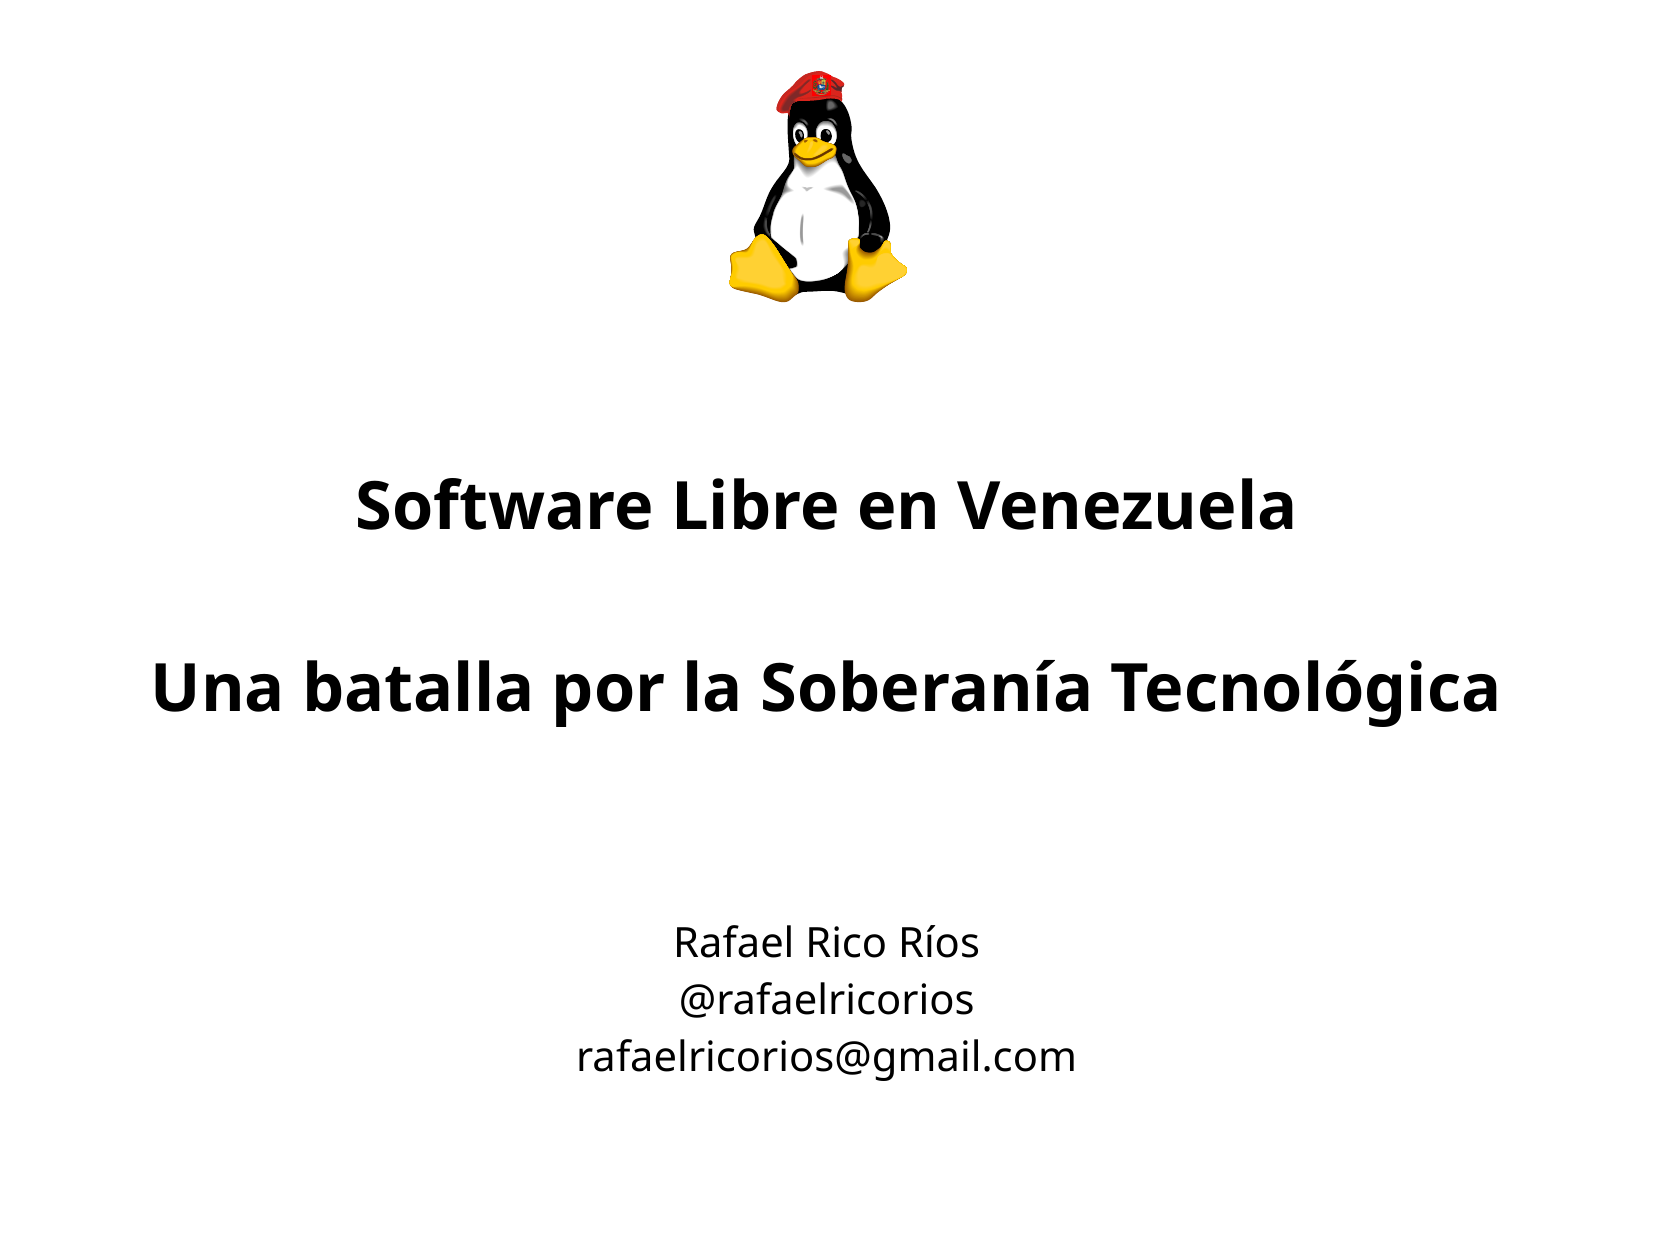

Software Libre en Venezuela
Una batalla por la Soberanía Tecnológica
Rafael Rico Ríos
@rafaelricorios
rafaelricorios@gmail.com